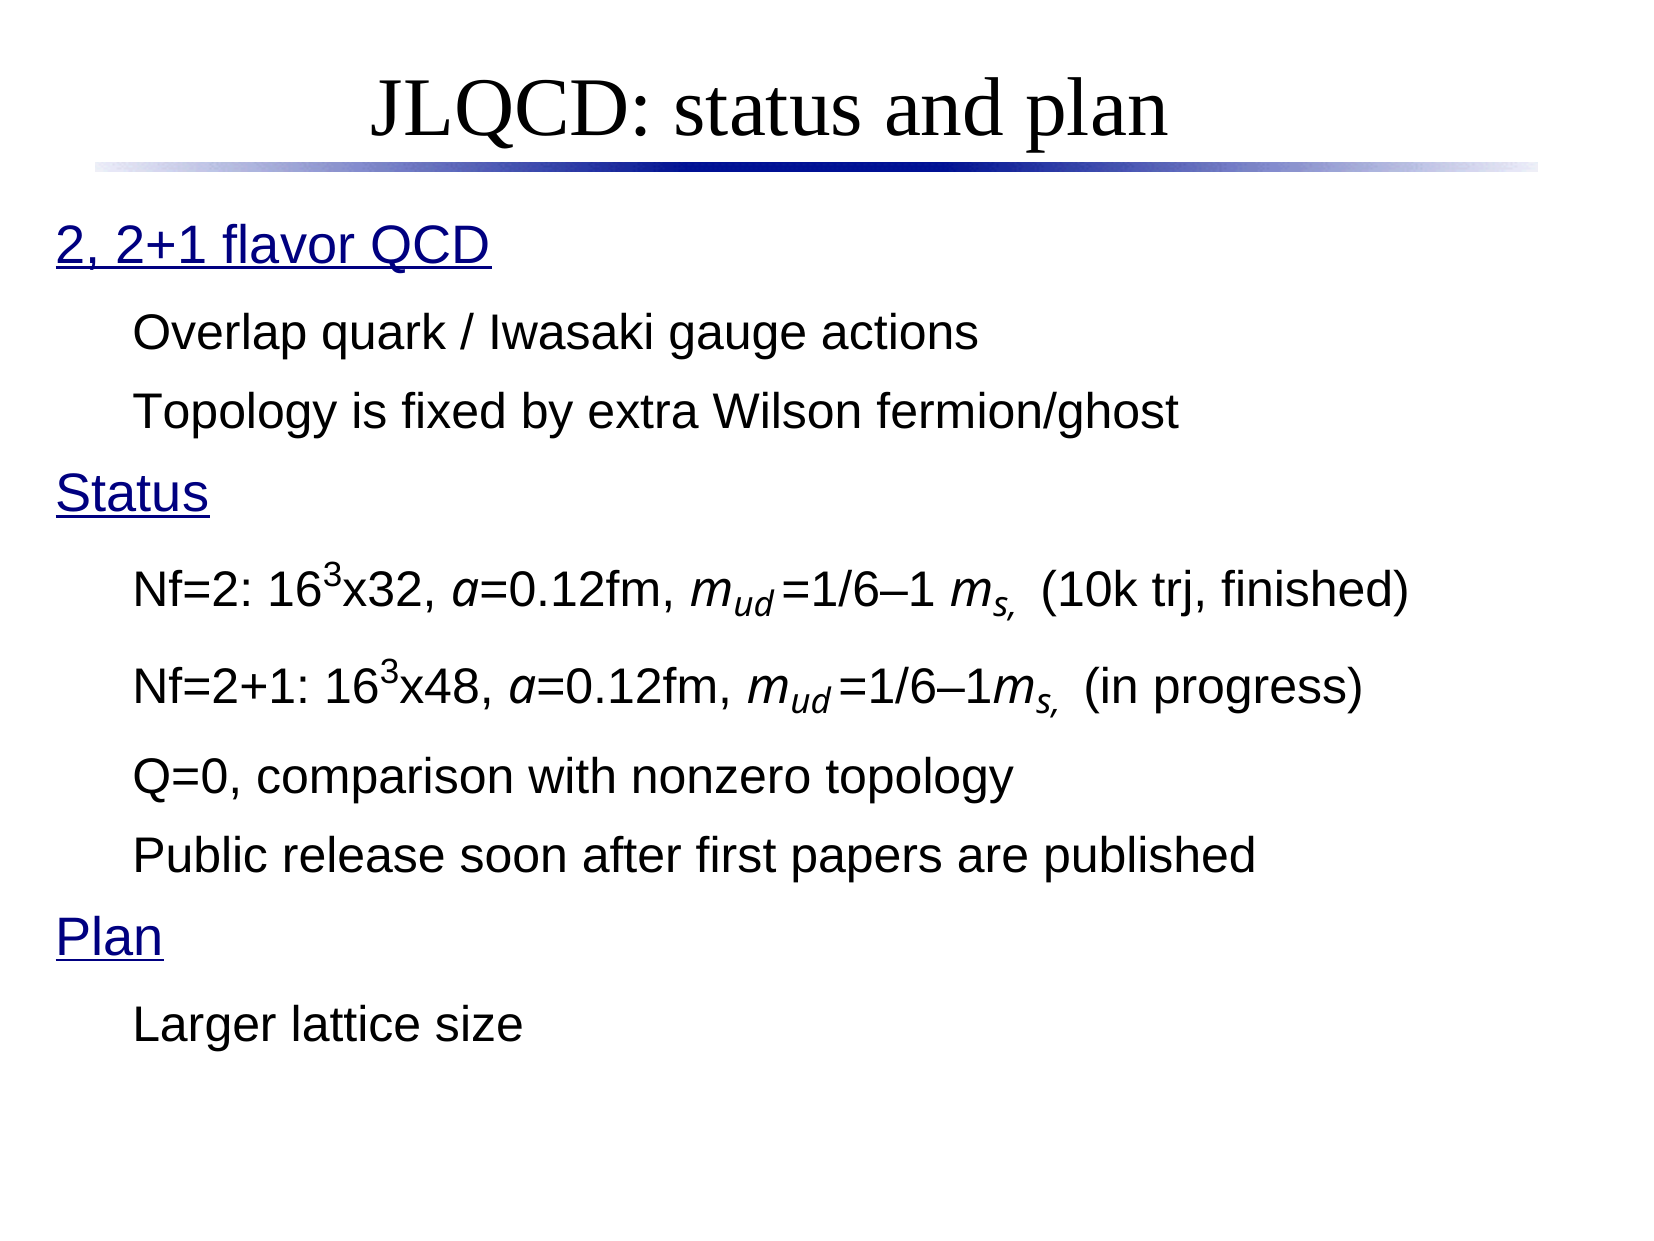

# JLQCD: status and plan
2, 2+1 flavor QCD
Overlap quark / Iwasaki gauge actions
Topology is fixed by extra Wilson fermion/ghost
Status
Nf=2: 163x32, a=0.12fm, mud =1/6–1 ms, (10k trj, finished)
Nf=2+1: 163x48, a=0.12fm, mud =1/6–1ms, (in progress)
Q=0, comparison with nonzero topology
Public release soon after first papers are published
Plan
Larger lattice size